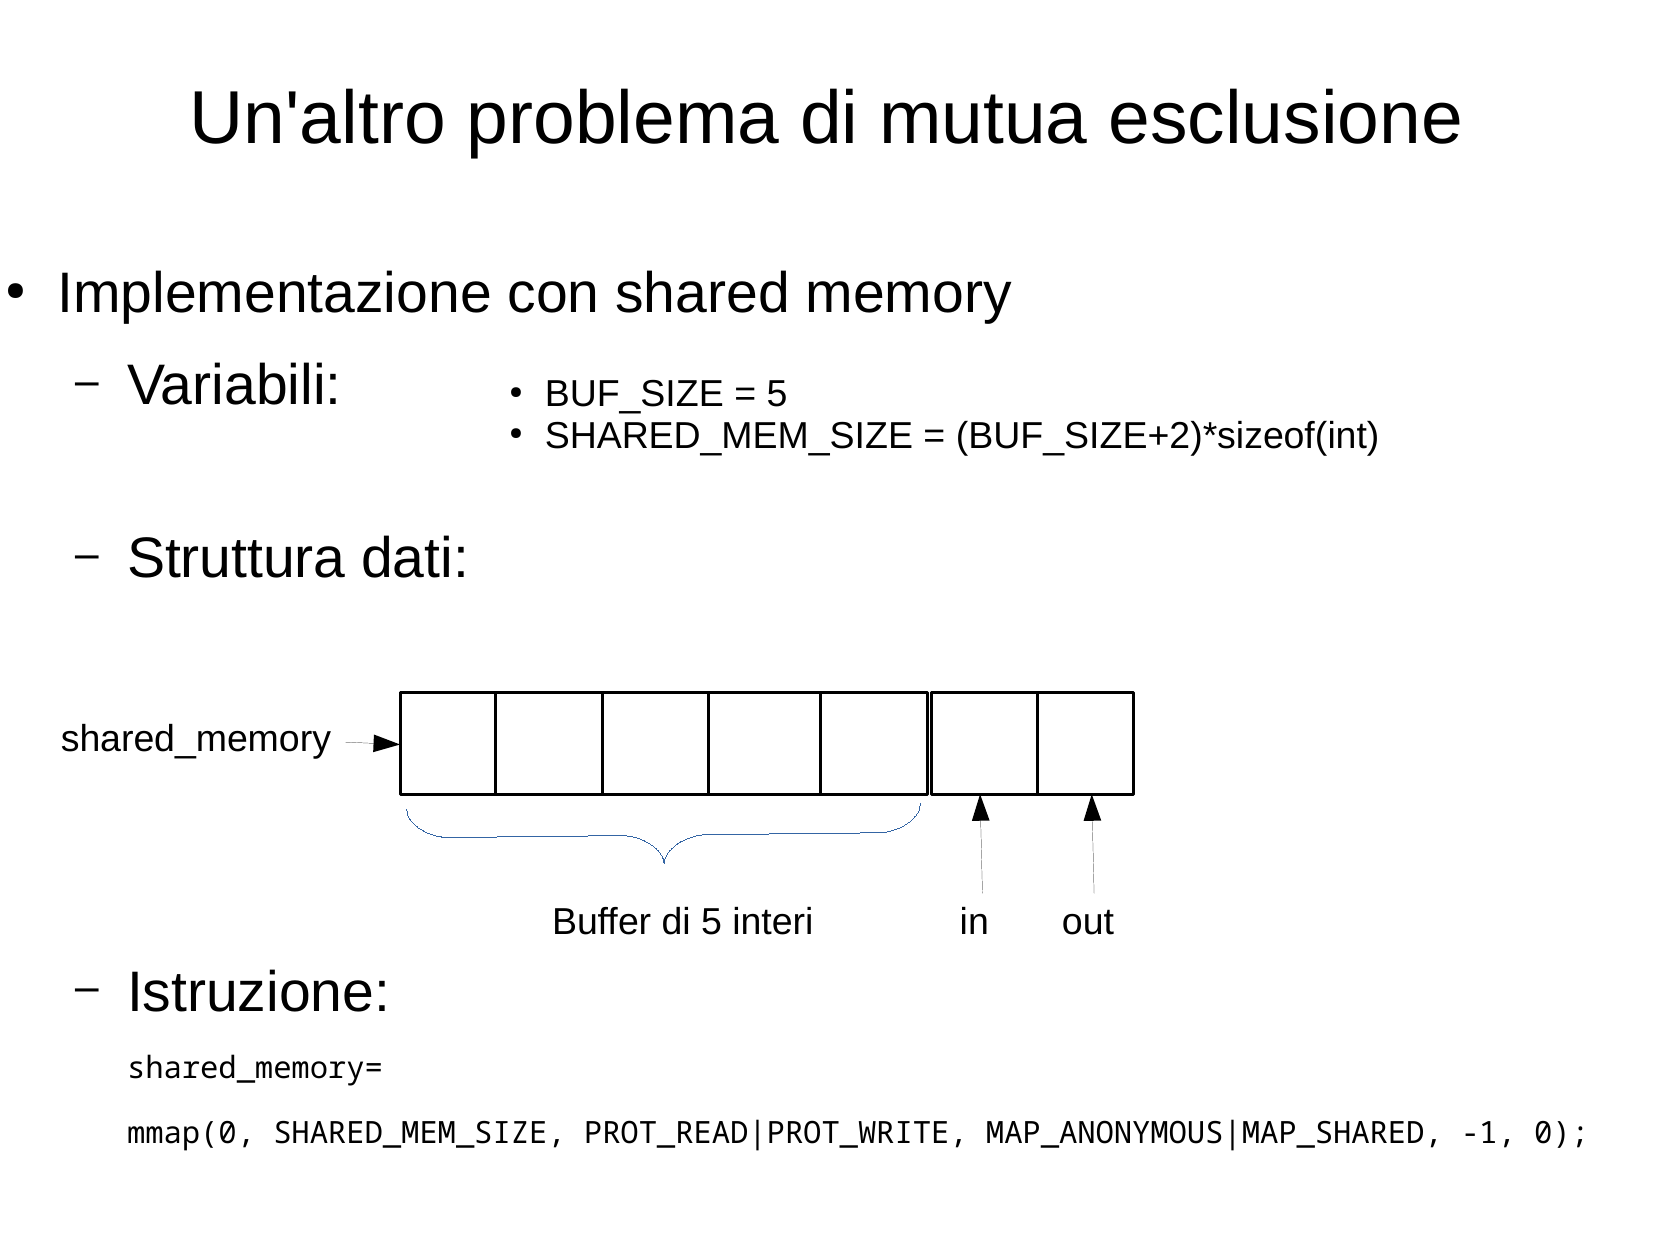

# Un'altro problema di mutua esclusione
Implementazione con shared memory
Variabili:
Struttura dati:
Istruzione:
shared_memory=
mmap(0, SHARED_MEM_SIZE, PROT_READ|PROT_WRITE, MAP_ANONYMOUS|MAP_SHARED, -1, 0);
BUF_SIZE = 5
SHARED_MEM_SIZE = (BUF_SIZE+2)*sizeof(int)
shared_memory
Buffer di 5 interi in out